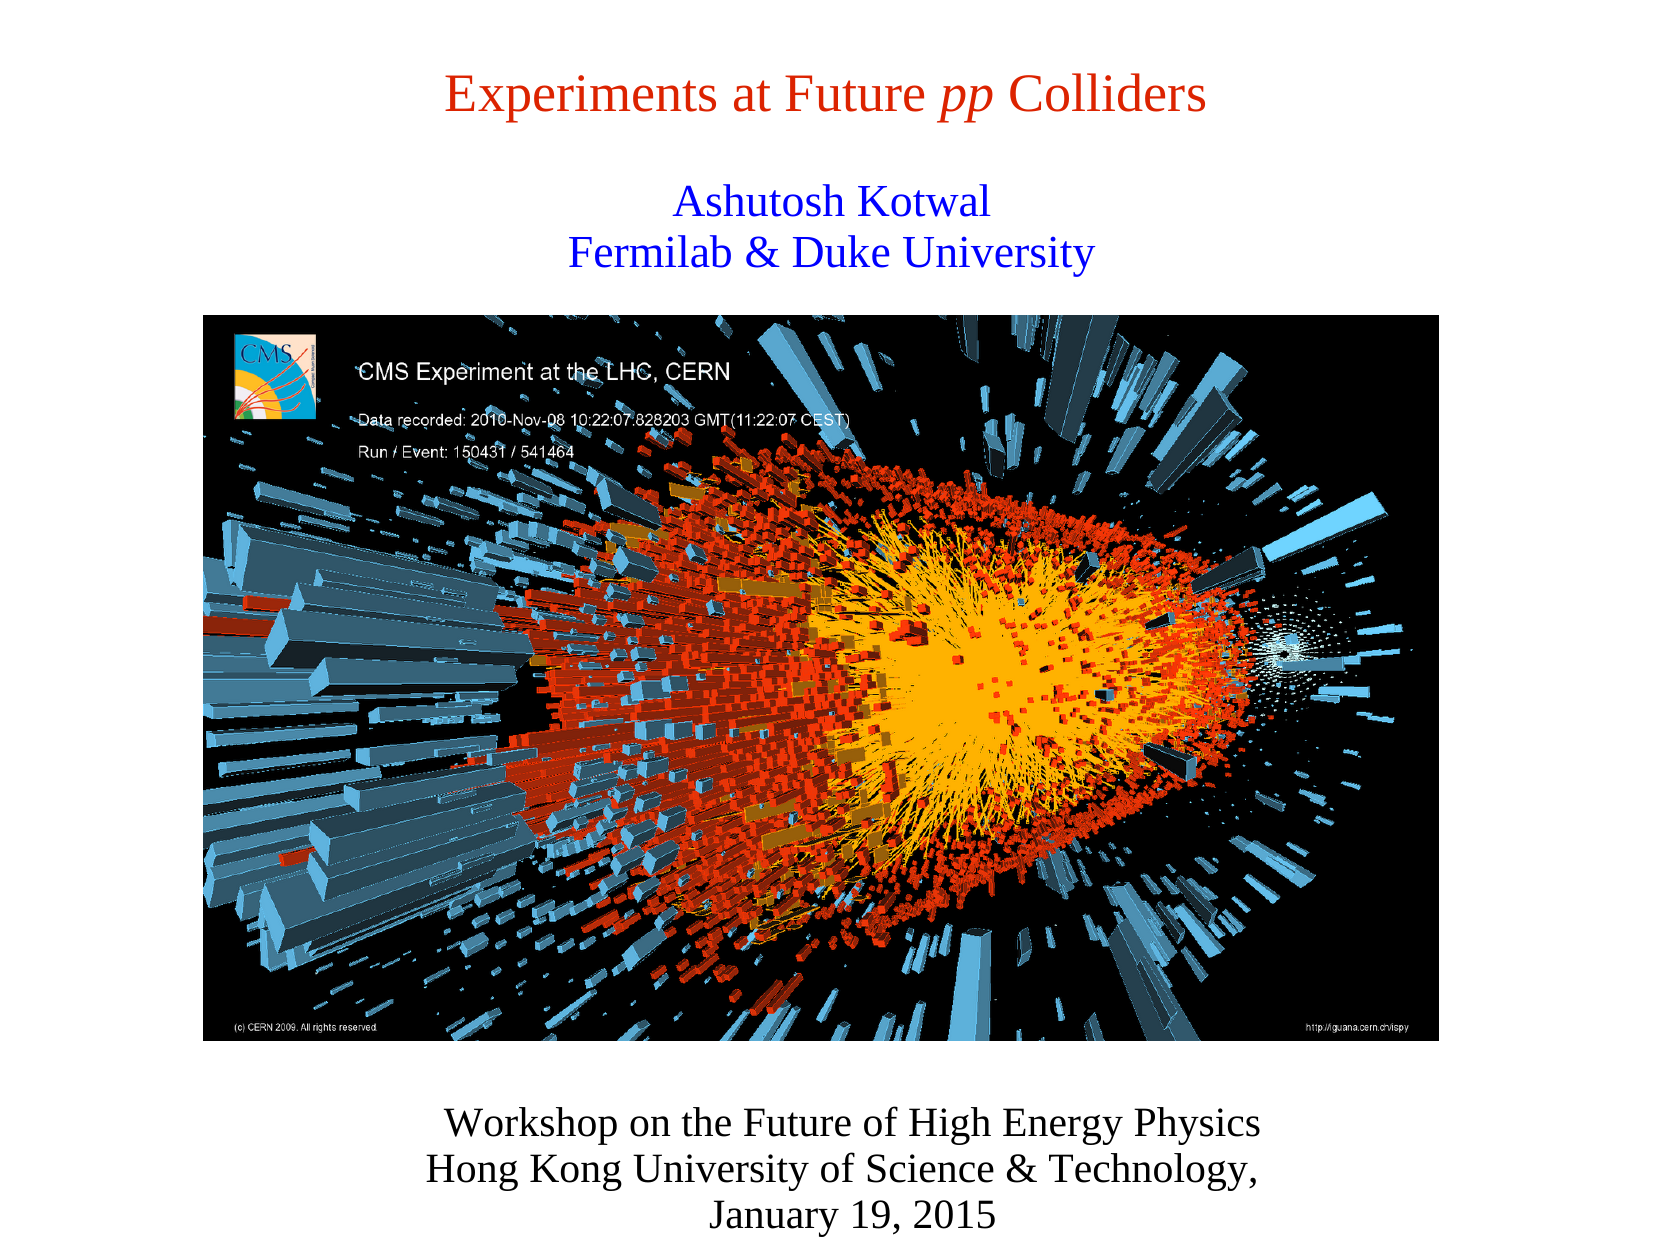

# Experiments at Future pp Colliders
Ashutosh Kotwal
Fermilab & Duke University
Workshop on the Future of High Energy Physics
Hong Kong University of Science & Technology,
January 19, 2015